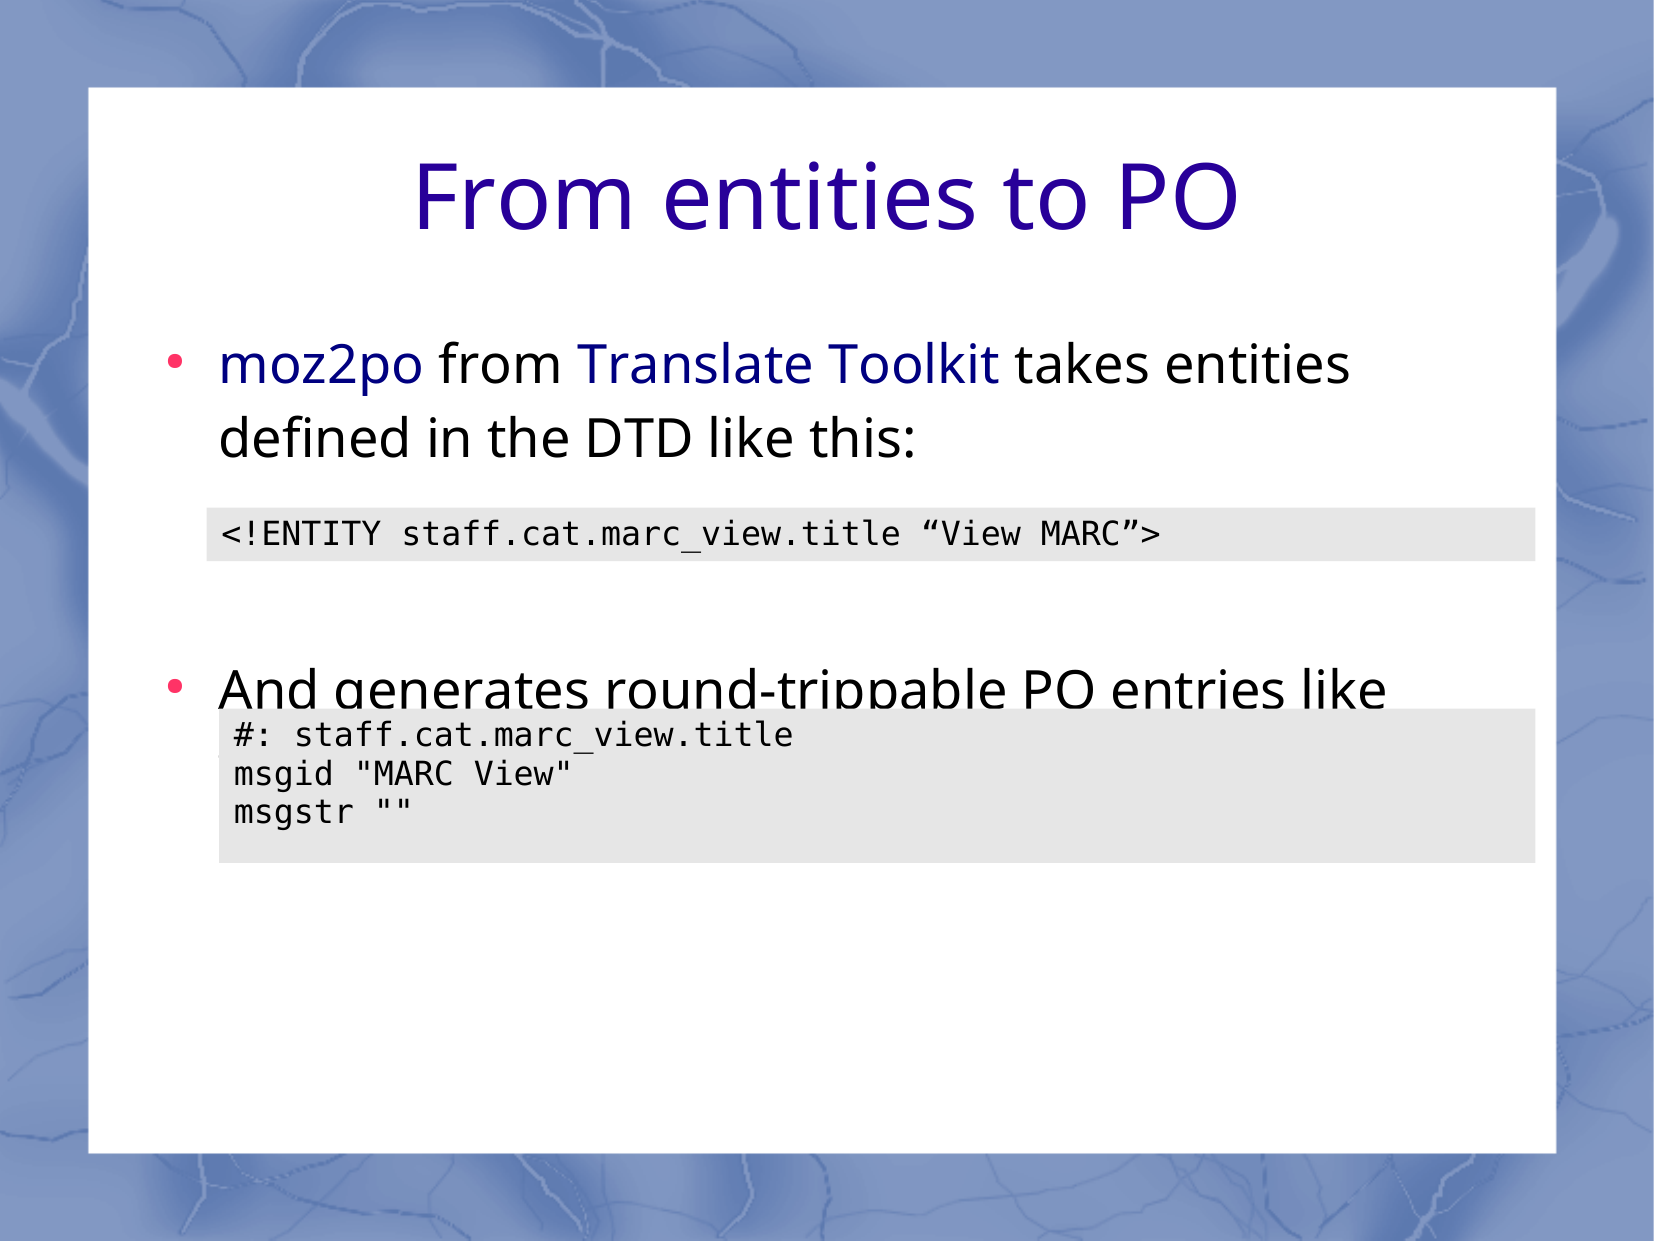

# From entities to PO
moz2po from Translate Toolkit takes entities defined in the DTD like this:
And generates round-trippable PO entries like this:
<!ENTITY staff.cat.marc_view.title “View MARC”>
#: staff.cat.marc_view.title
msgid "MARC View"
msgstr ""